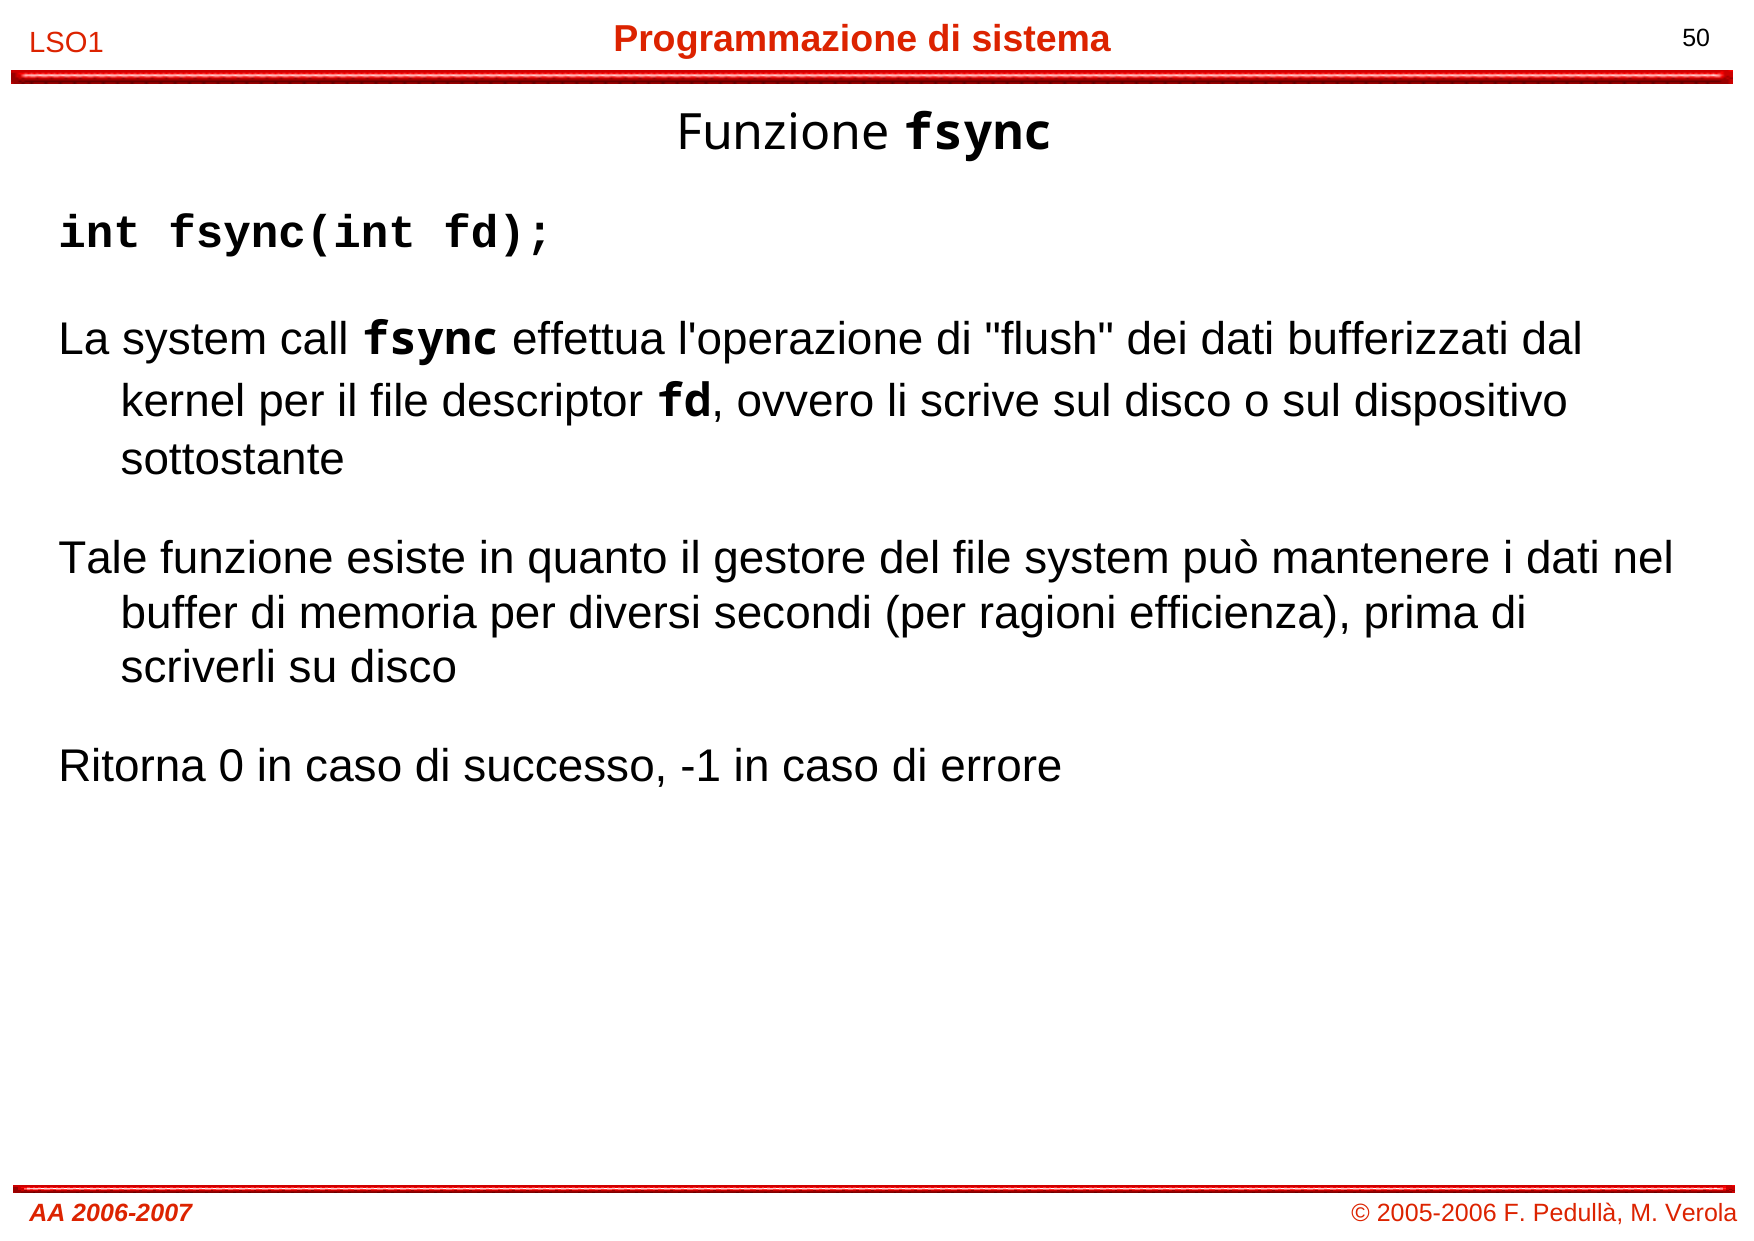

Funzione fsync
# int fsync(int fd);
La system call fsync effettua l'operazione di "flush" dei dati bufferizzati dal kernel per il file descriptor fd, ovvero li scrive sul disco o sul dispositivo sottostante
Tale funzione esiste in quanto il gestore del file system può mantenere i dati nel buffer di memoria per diversi secondi (per ragioni efficienza), prima di scriverli su disco
Ritorna 0 in caso di successo, -1 in caso di errore